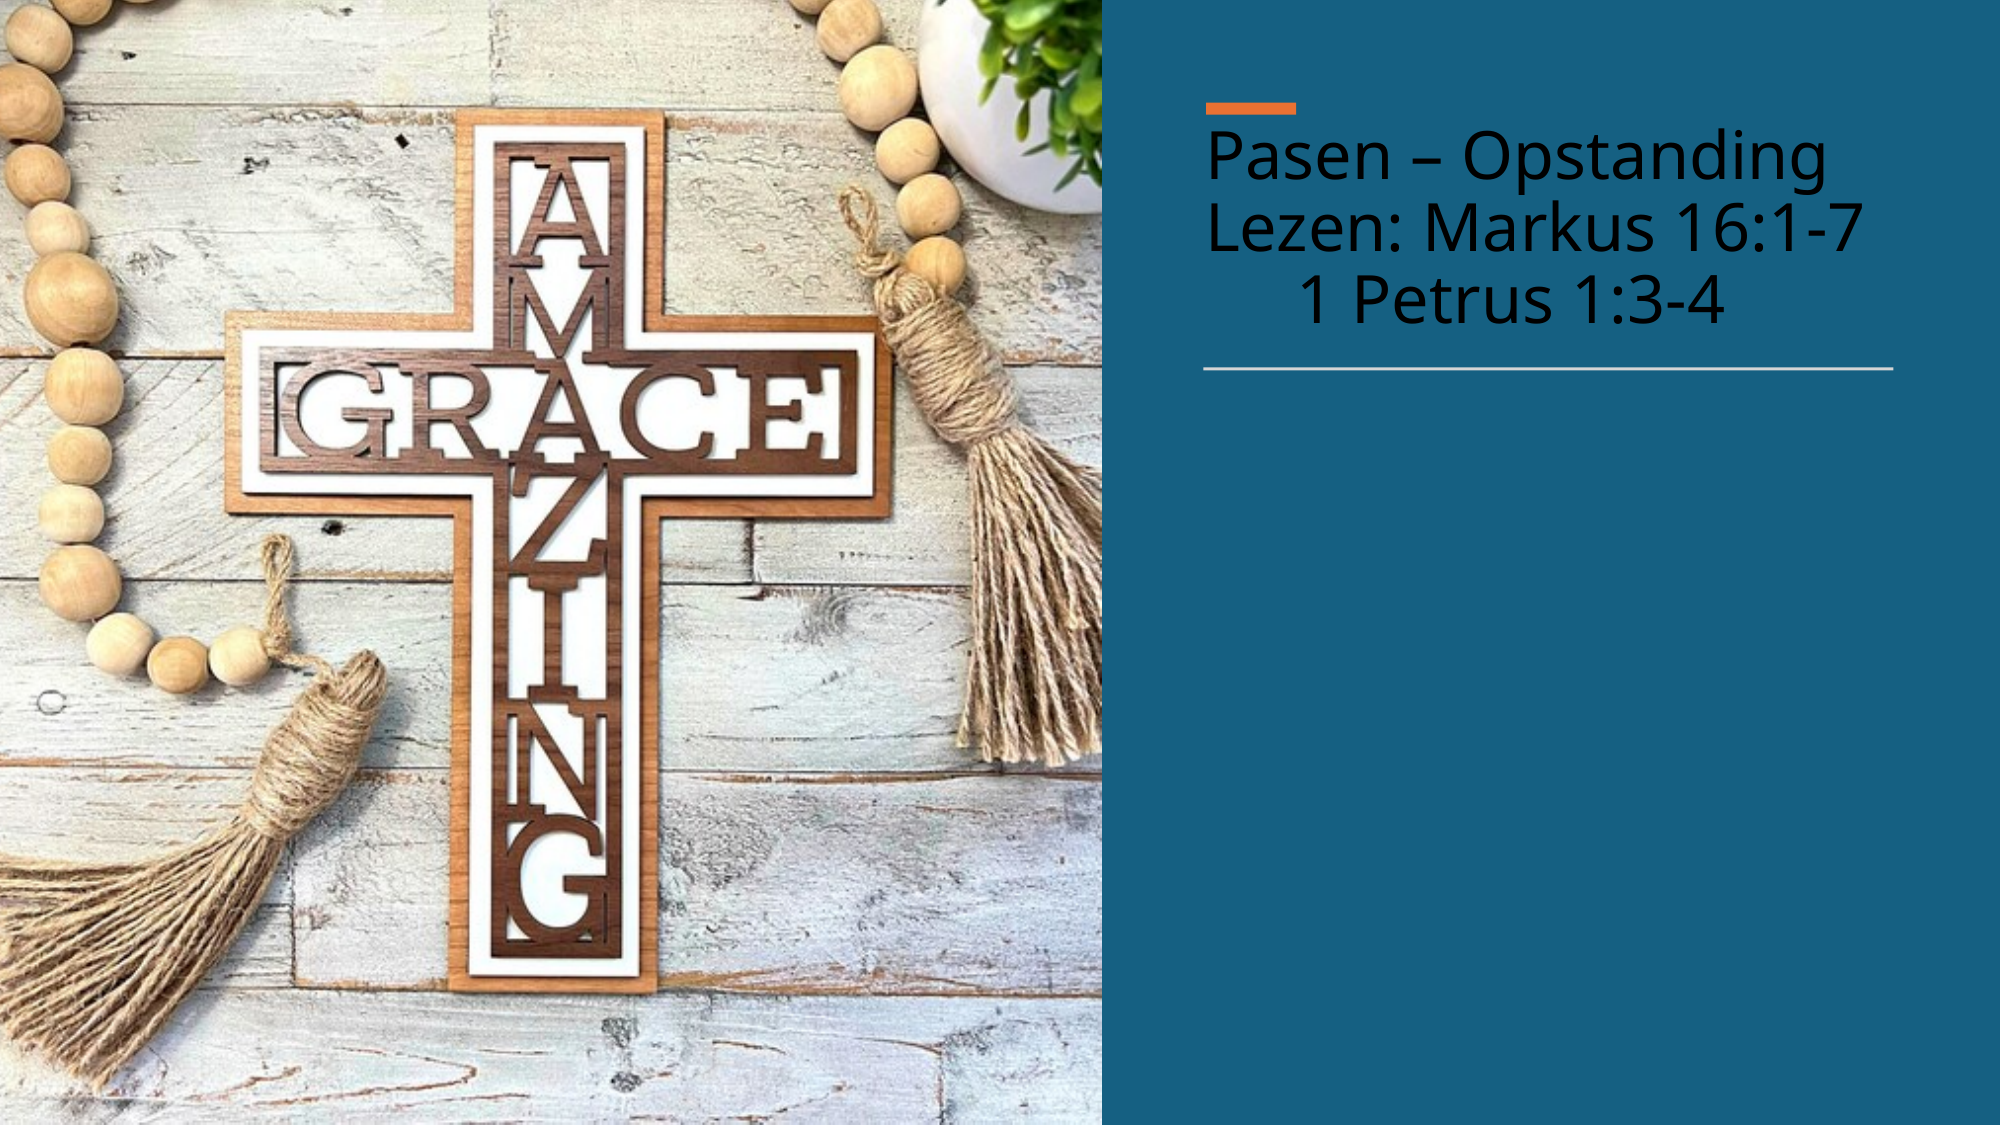

# Pasen – Opstanding Lezen: Markus 16:1-7 1 Petrus 1:3-4